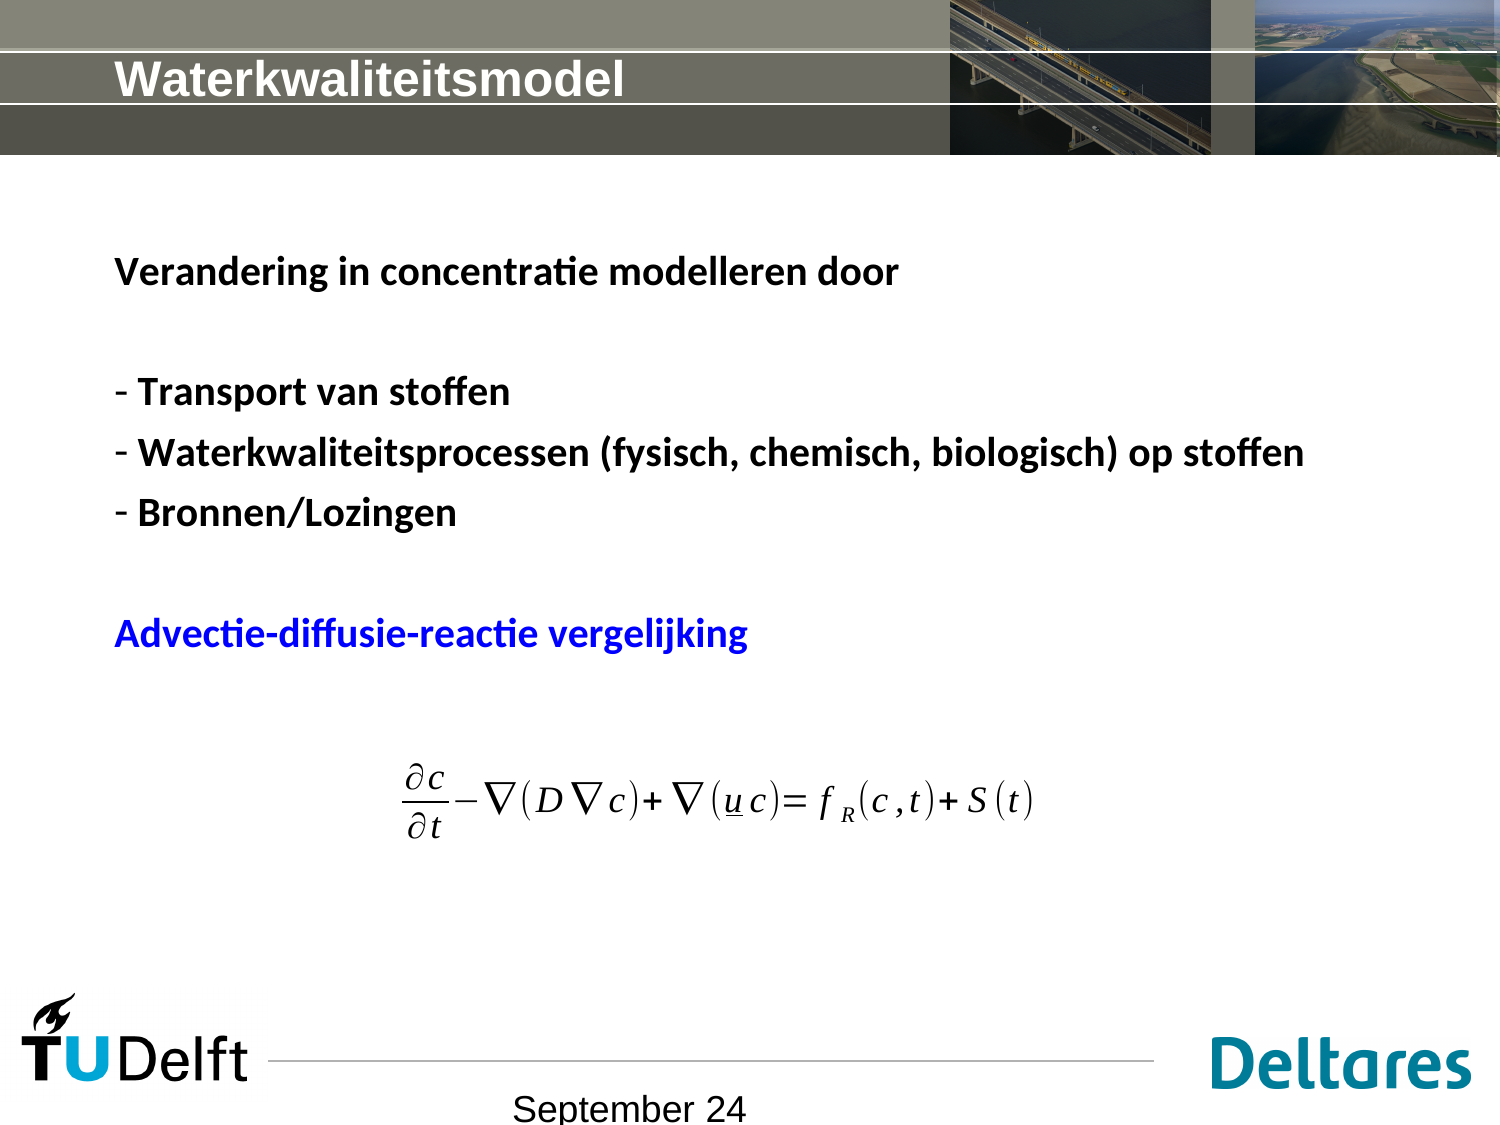

# Waterkwaliteitsmodel
Verandering in concentratie modelleren door
 Transport van stoffen
 Waterkwaliteitsprocessen (fysisch, chemisch, biologisch) op stoffen
 Bronnen/Lozingen
Advectie-diffusie-reactie vergelijking